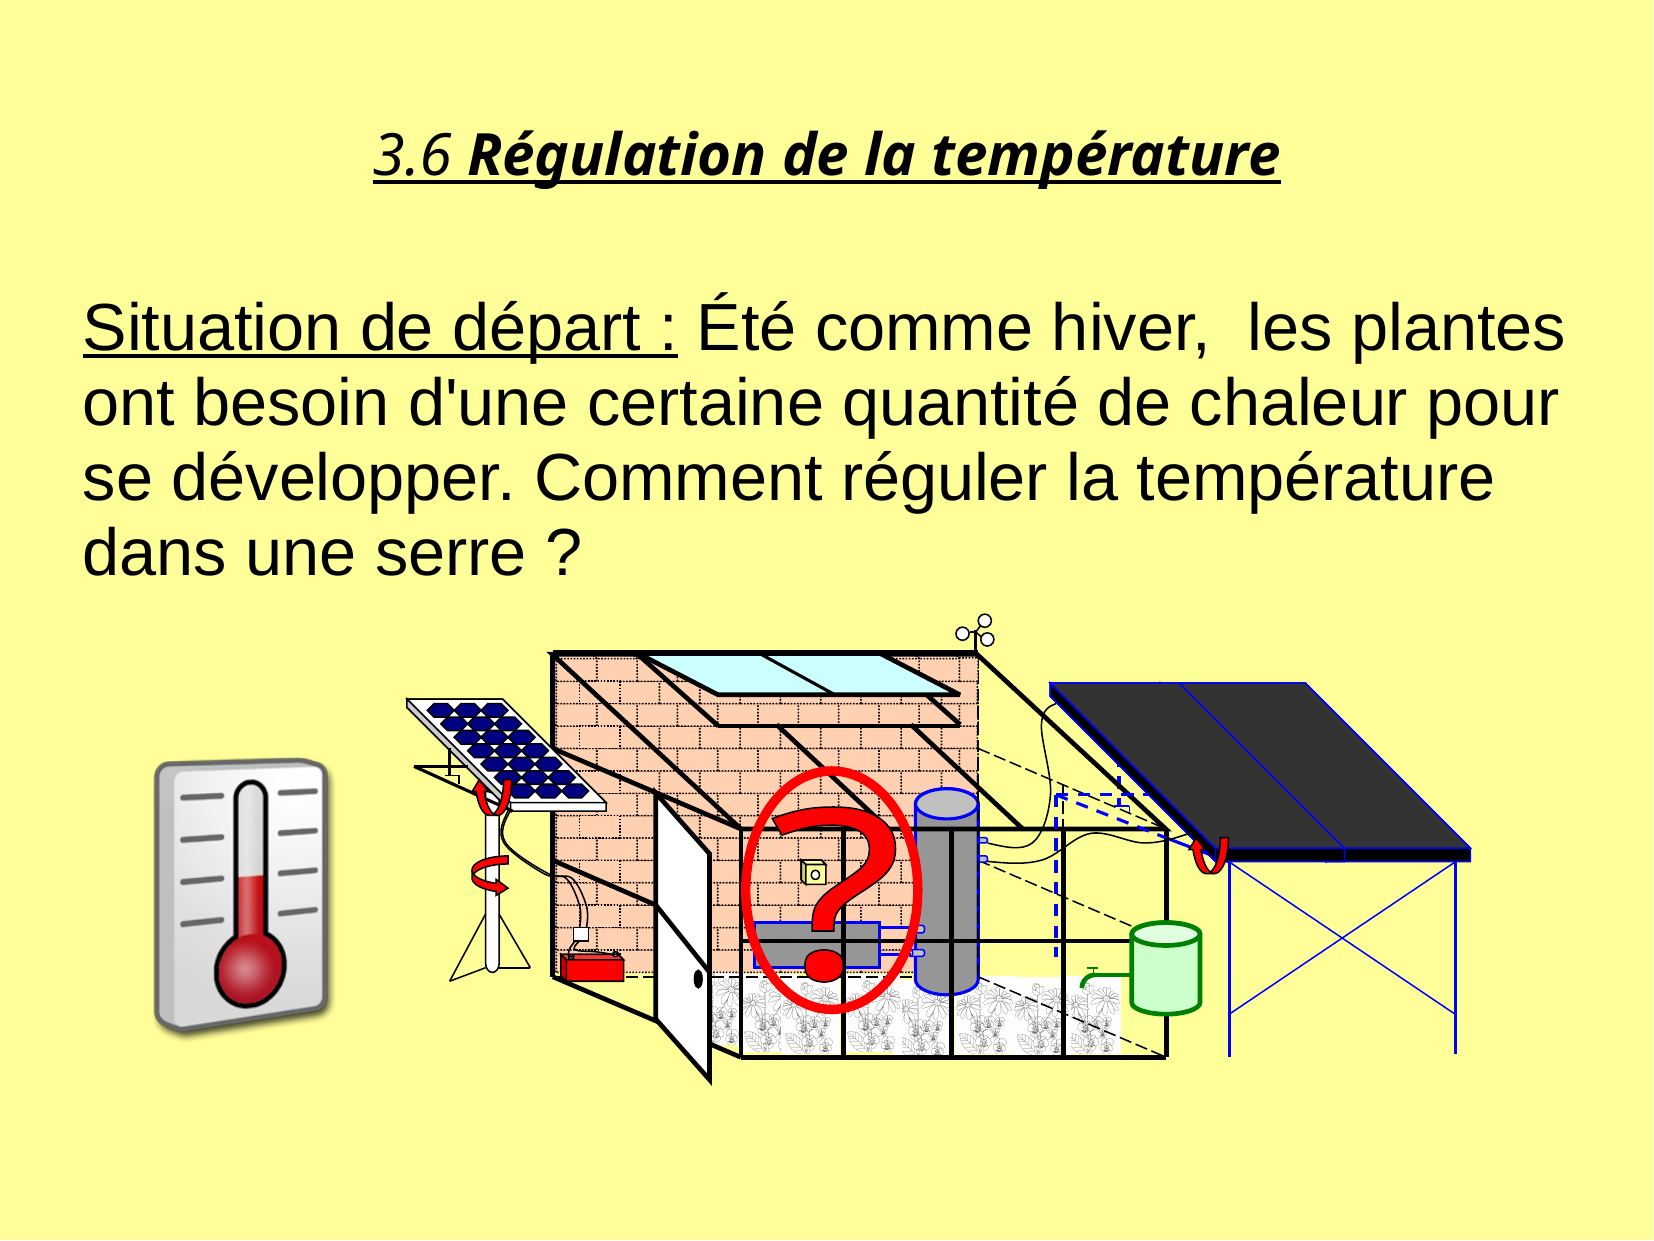

# 3.6 Régulation de la température
Situation de départ : Été comme hiver, les plantes ont besoin d'une certaine quantité de chaleur pour se développer. Comment réguler la température dans une serre ?
?